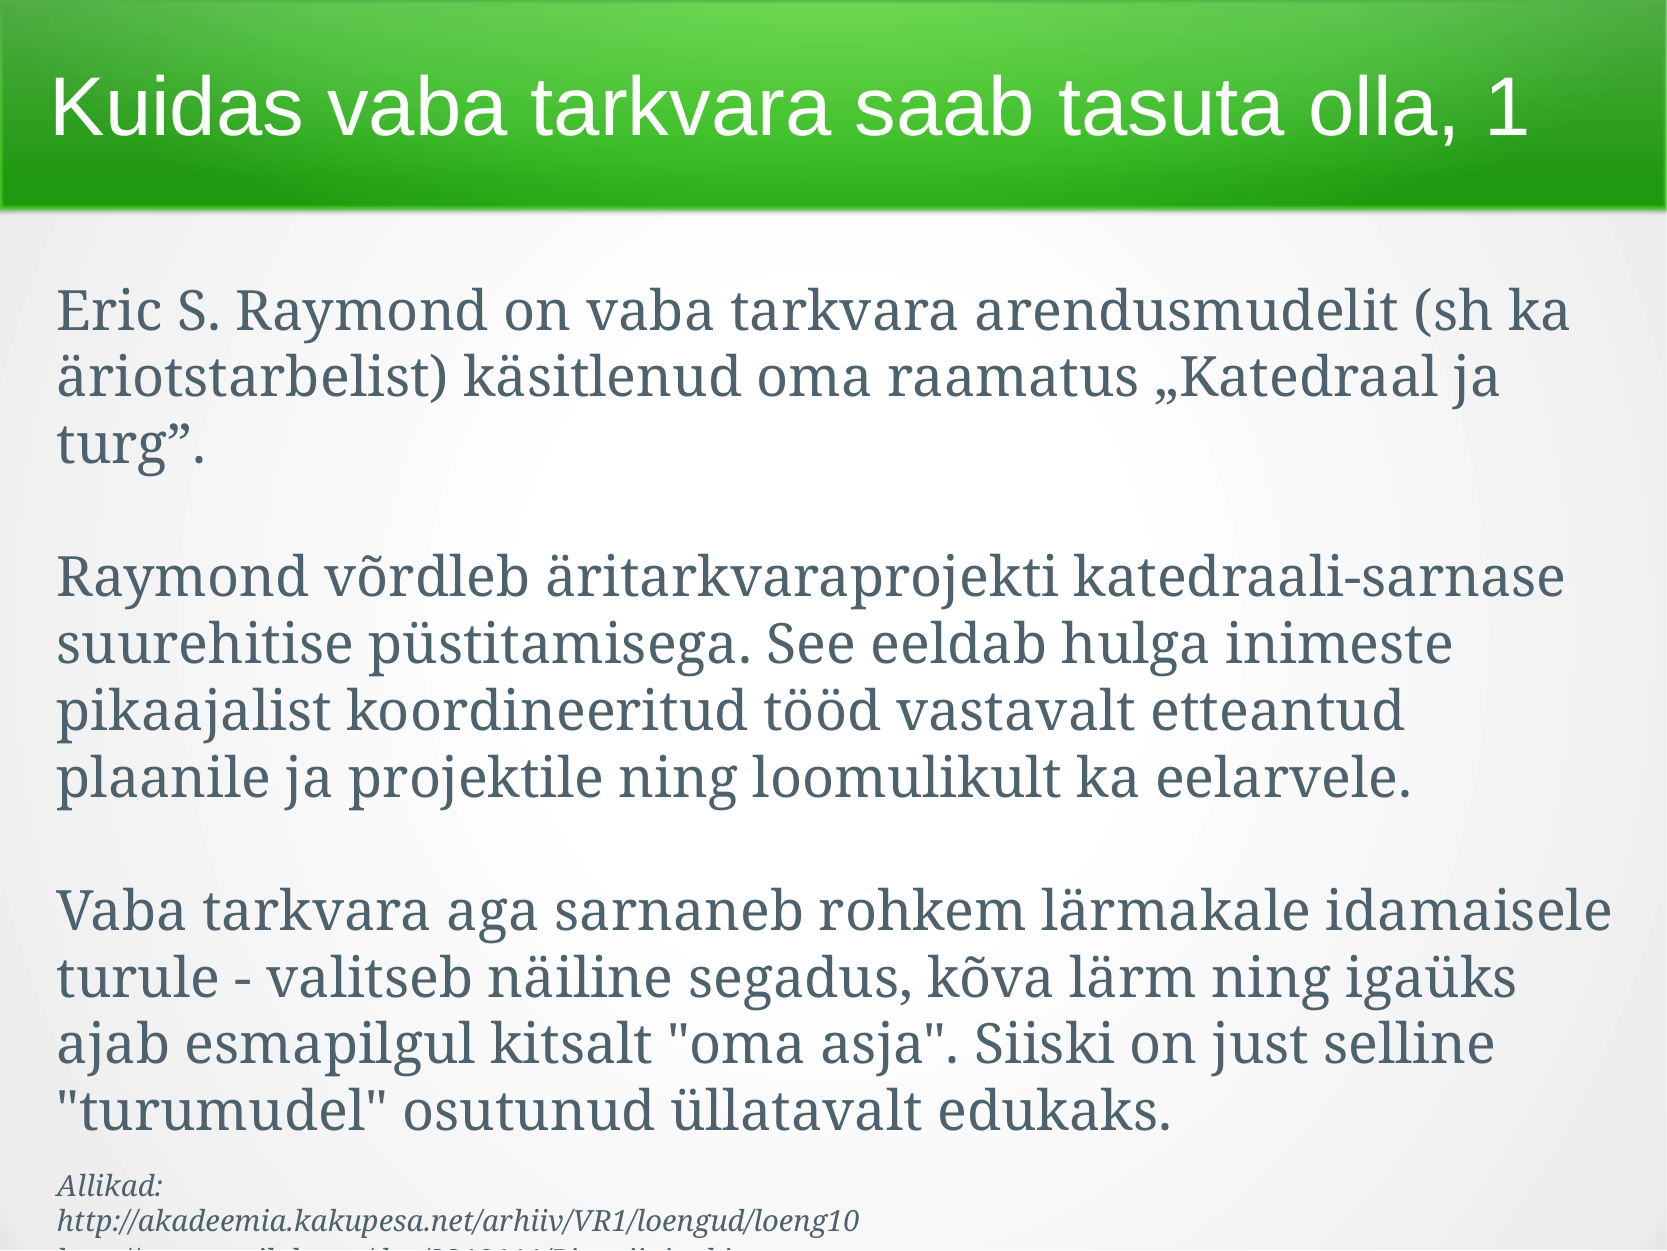

# Kuidas vaba tarkvara saab tasuta olla, 1
Eric S. Raymond on vaba tarkvara arendusmudelit (sh ka äriotstarbelist) käsitlenud oma raamatus „Katedraal ja turg”.
Raymond võrdleb äritarkvaraprojekti katedraali-sarnase suurehitise püstitamisega. See eeldab hulga inimeste pikaajalist koordineeritud tööd vastavalt etteantud plaanile ja projektile ning loomulikult ka eelarvele.
Vaba tarkvara aga sarnaneb rohkem lärmakale idamaisele turule - valitseb näiline segadus, kõva lärm ning igaüks ajab esmapilgul kitsalt "oma asja". Siiski on just selline "turumudel" osutunud üllatavalt edukaks.
Allikad:
http://akadeemia.kakupesa.net/arhiiv/VR1/loengud/loeng10
http://www.scribd.com/doc/2219111/Pingviiniaabits
http://www.catb.org/~esr/writings/cathedral-bazaar/cathedral-bazaar/ - Katedraal ja turg